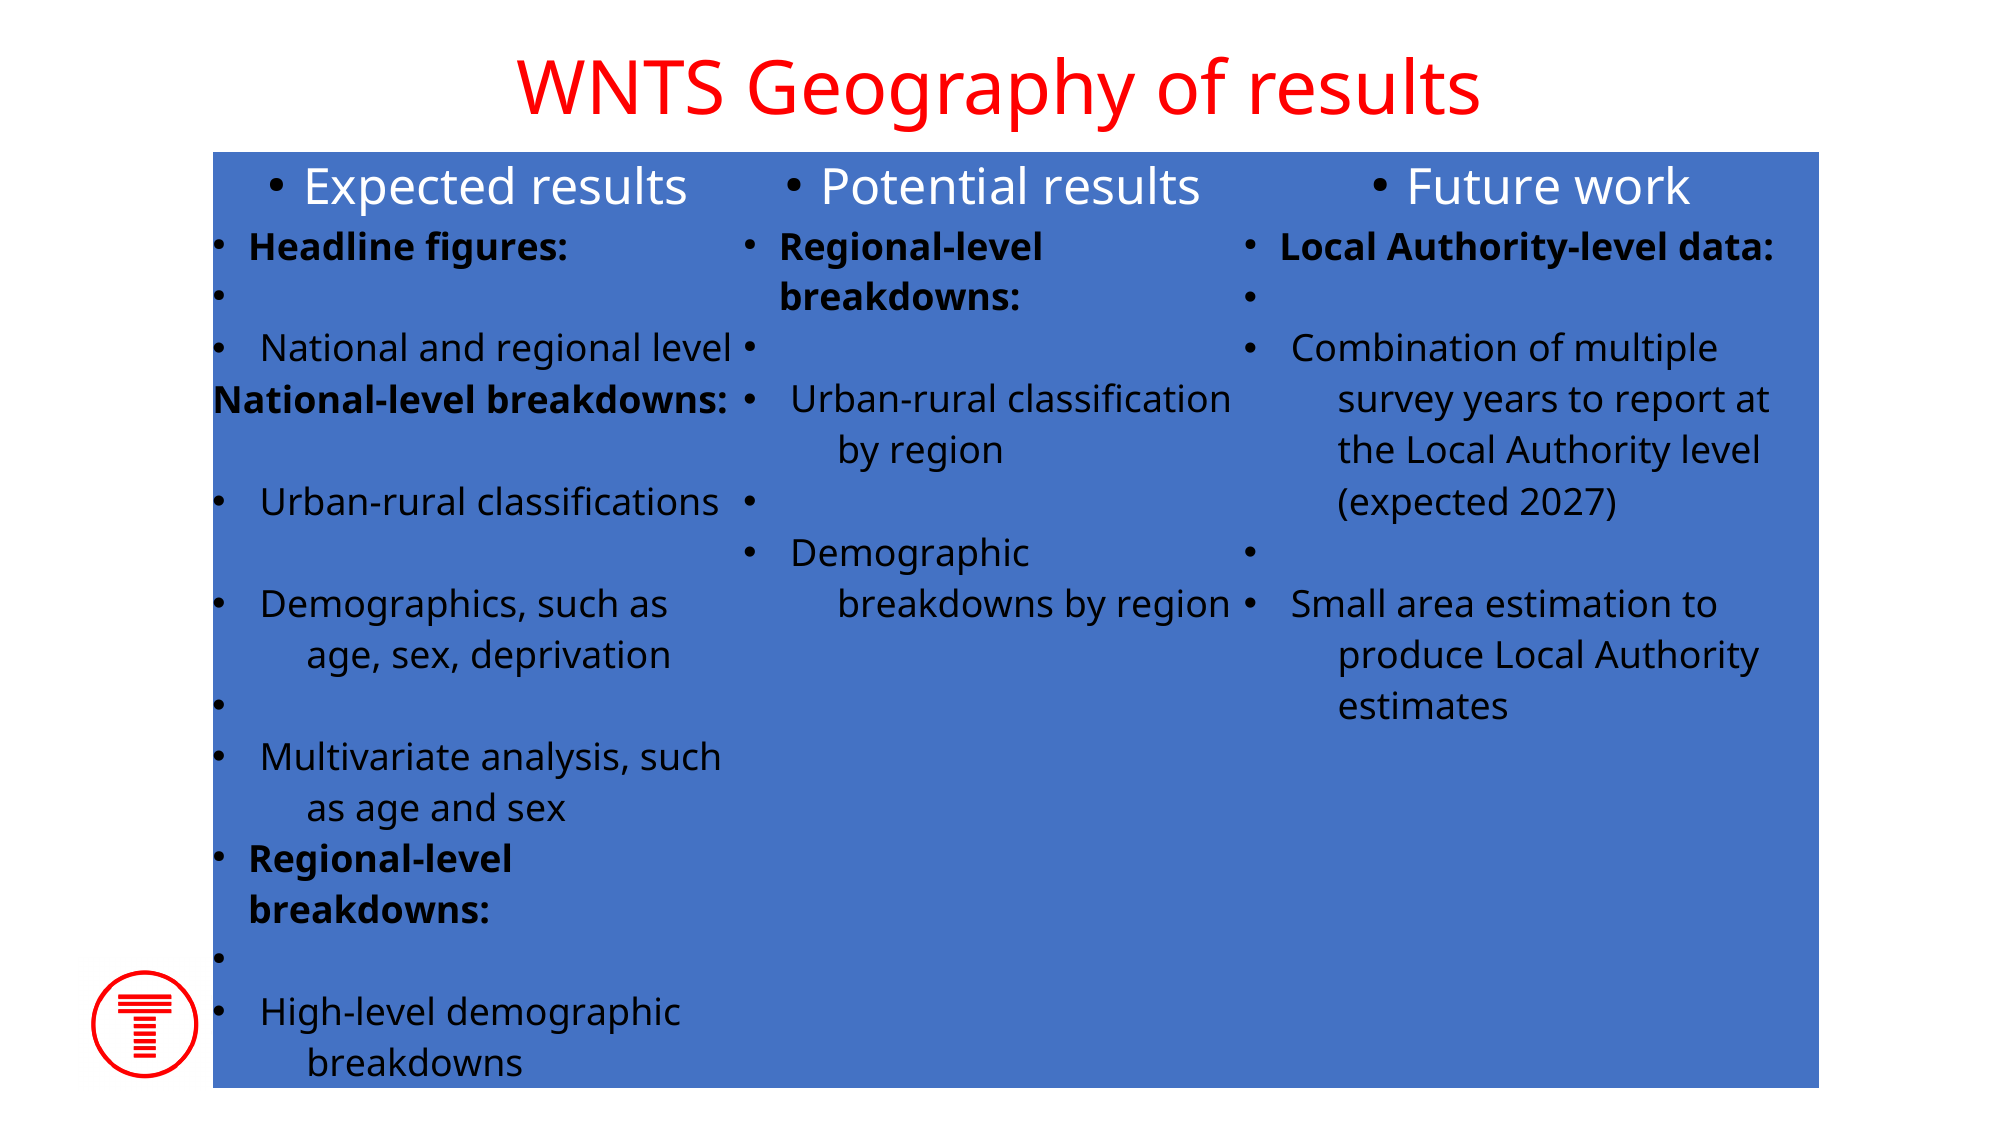

# WNTS Geography of results
| Expected results | Potential results | Future work |
| --- | --- | --- |
| Headline figures: National and regional level | Regional-level breakdowns: Urban-rural classification by region Demographic breakdowns by region | Local Authority-level data: Combination of multiple survey years to report at the Local Authority level (expected 2027) Small area estimation to produce Local Authority estimates |
| National-level breakdowns: Urban-rural classifications Demographics, such as age, sex, deprivation Multivariate analysis, such as age and sex | | |
| Regional-level breakdowns: High-level demographic breakdowns | | |